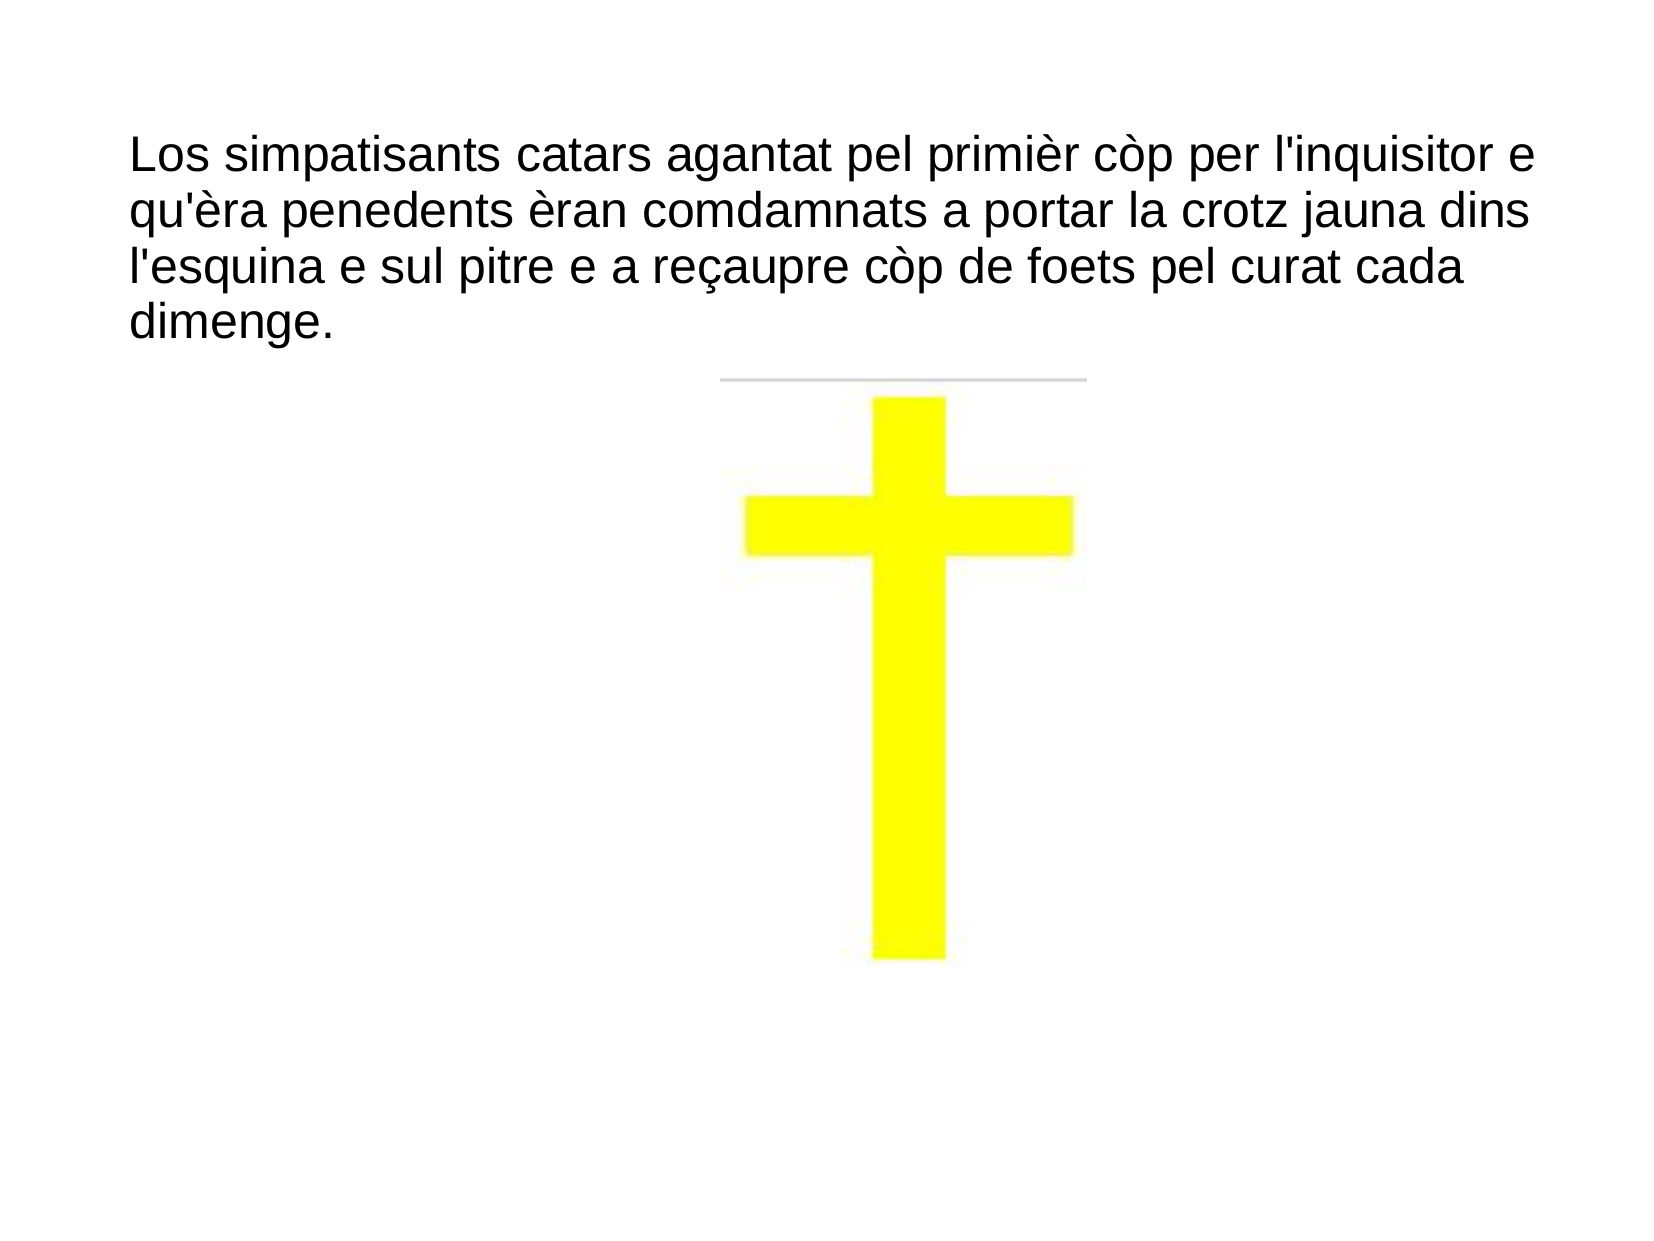

# Los simpatisants catars agantat pel primièr còp per l'inquisitor e qu'èra penedents èran comdamnats a portar la crotz jauna dins l'esquina e sul pitre e a reçaupre còp de foets pel curat cada dimenge.